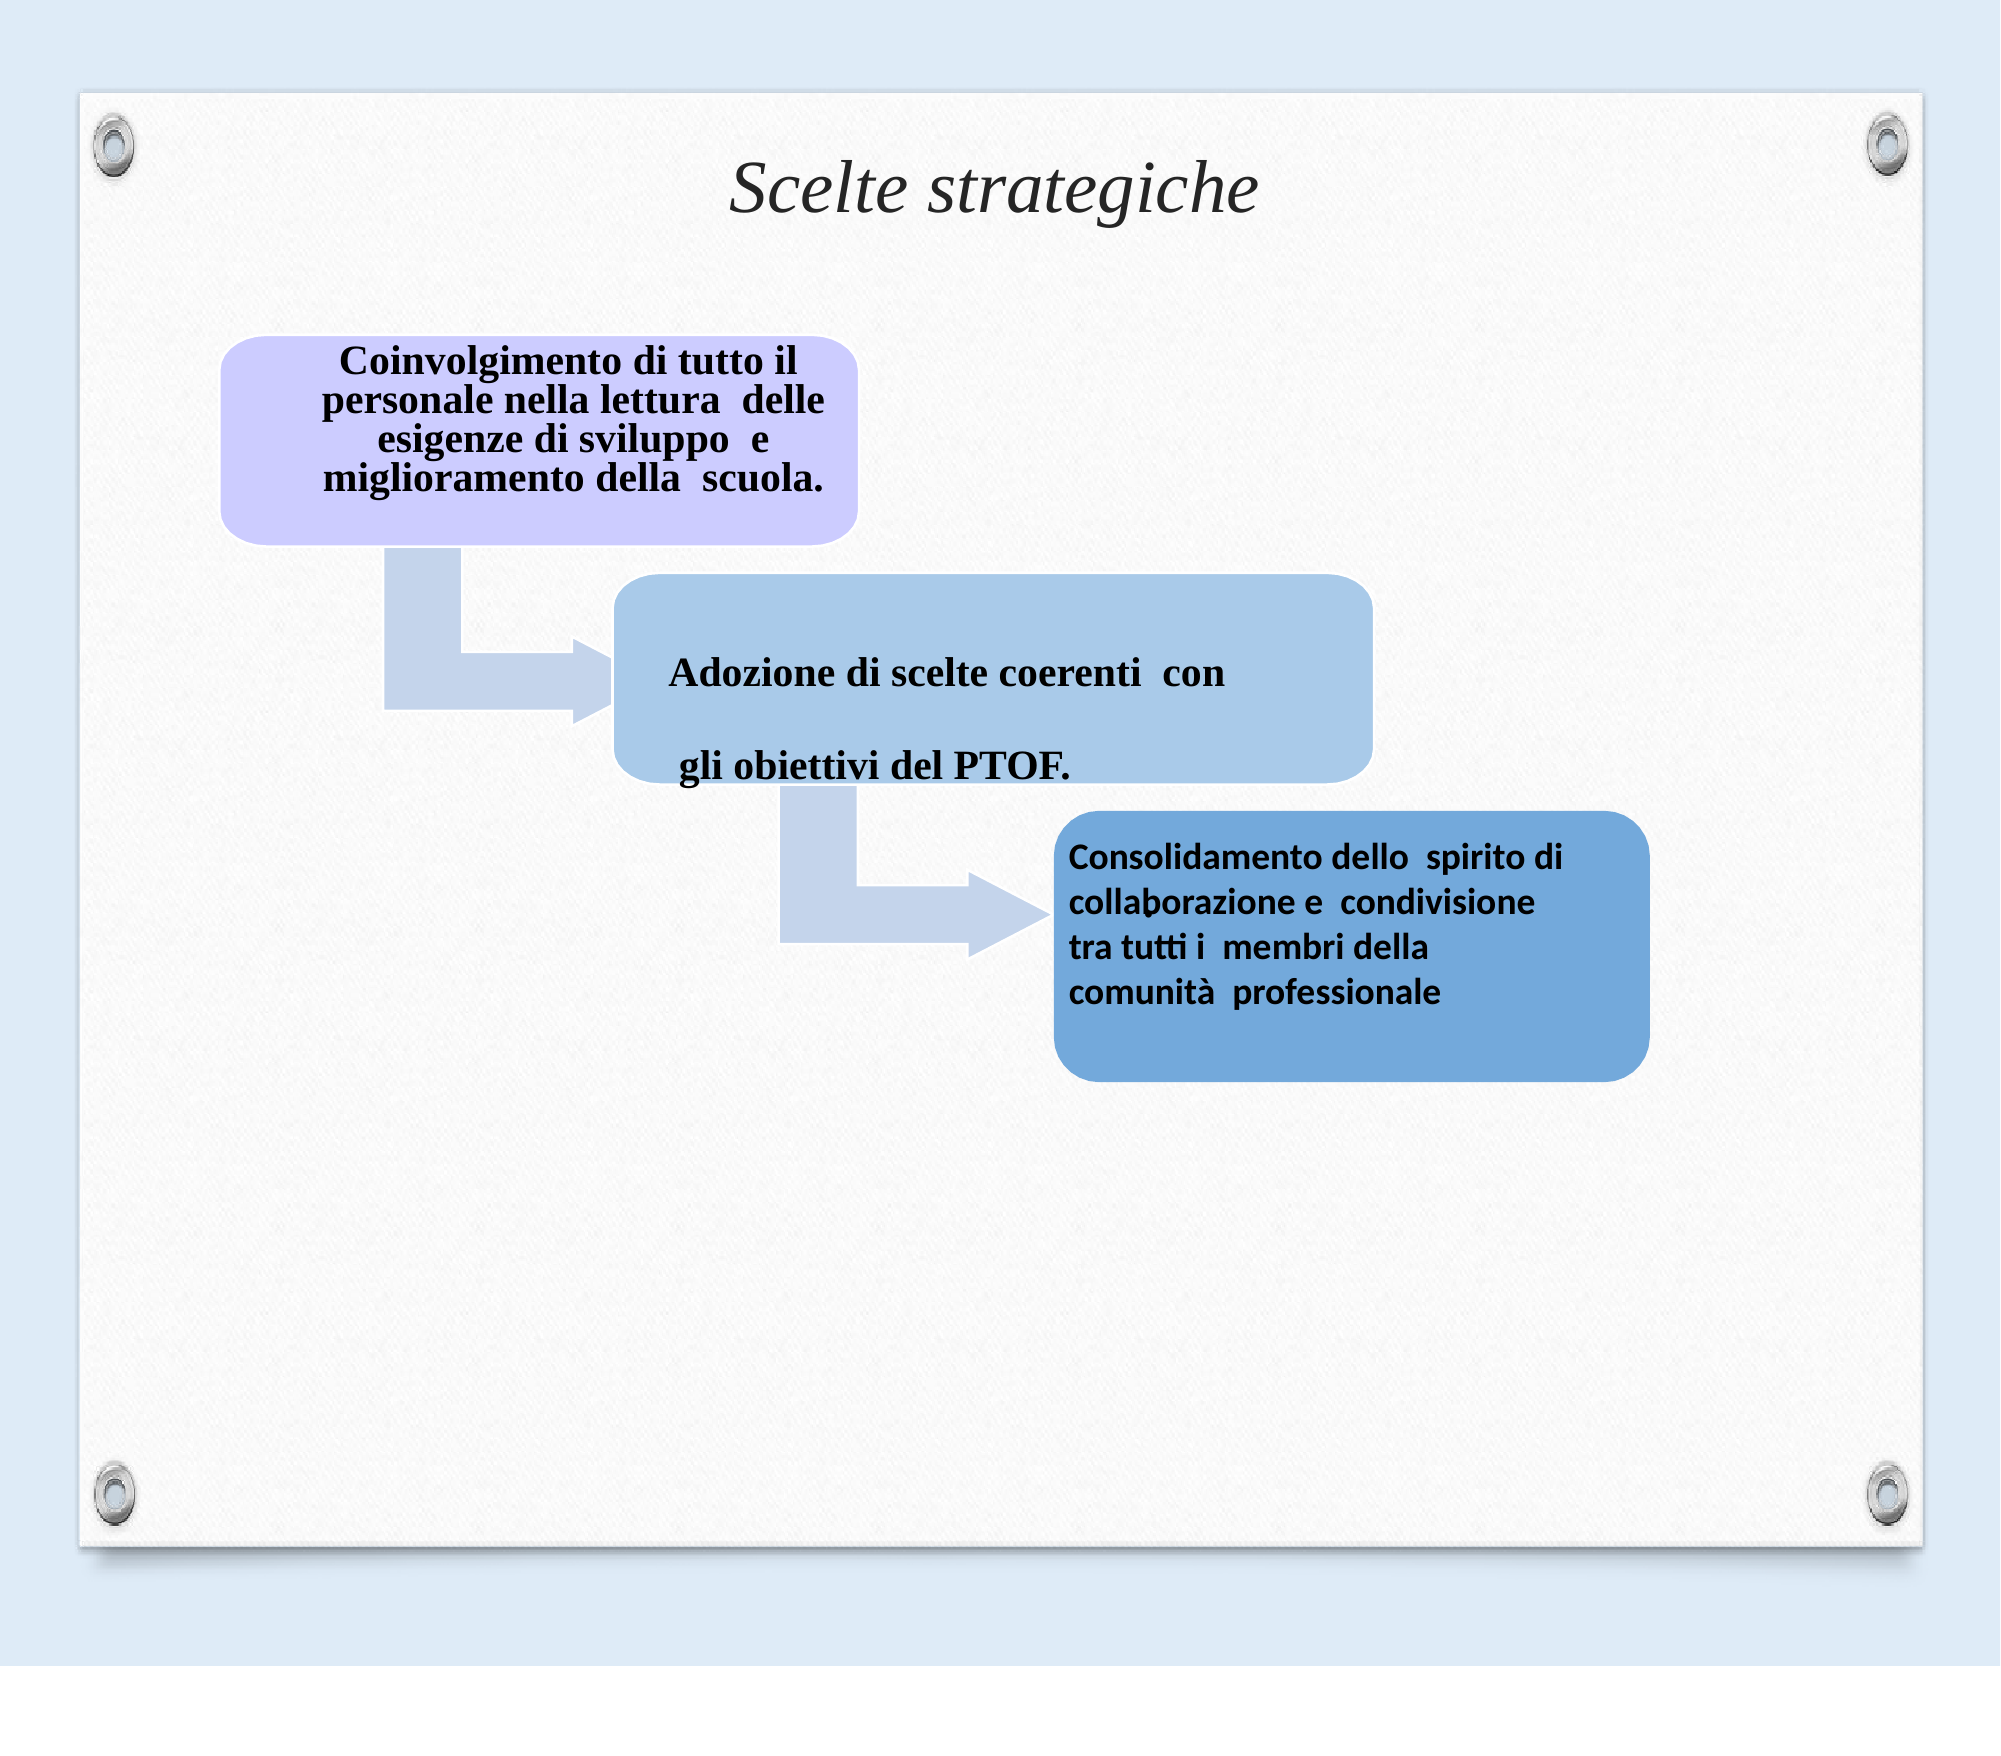

# Scelte strategiche
Coinvolgimento di tutto il personale nella lettura delle esigenze di sviluppo e miglioramento della scuola.
 Adozione di scelte coerenti con
 gli obiettivi del PTOF.
.
Consolidamento dello spirito di collaborazione e condivisione tra tutti i membri della comunità professionale